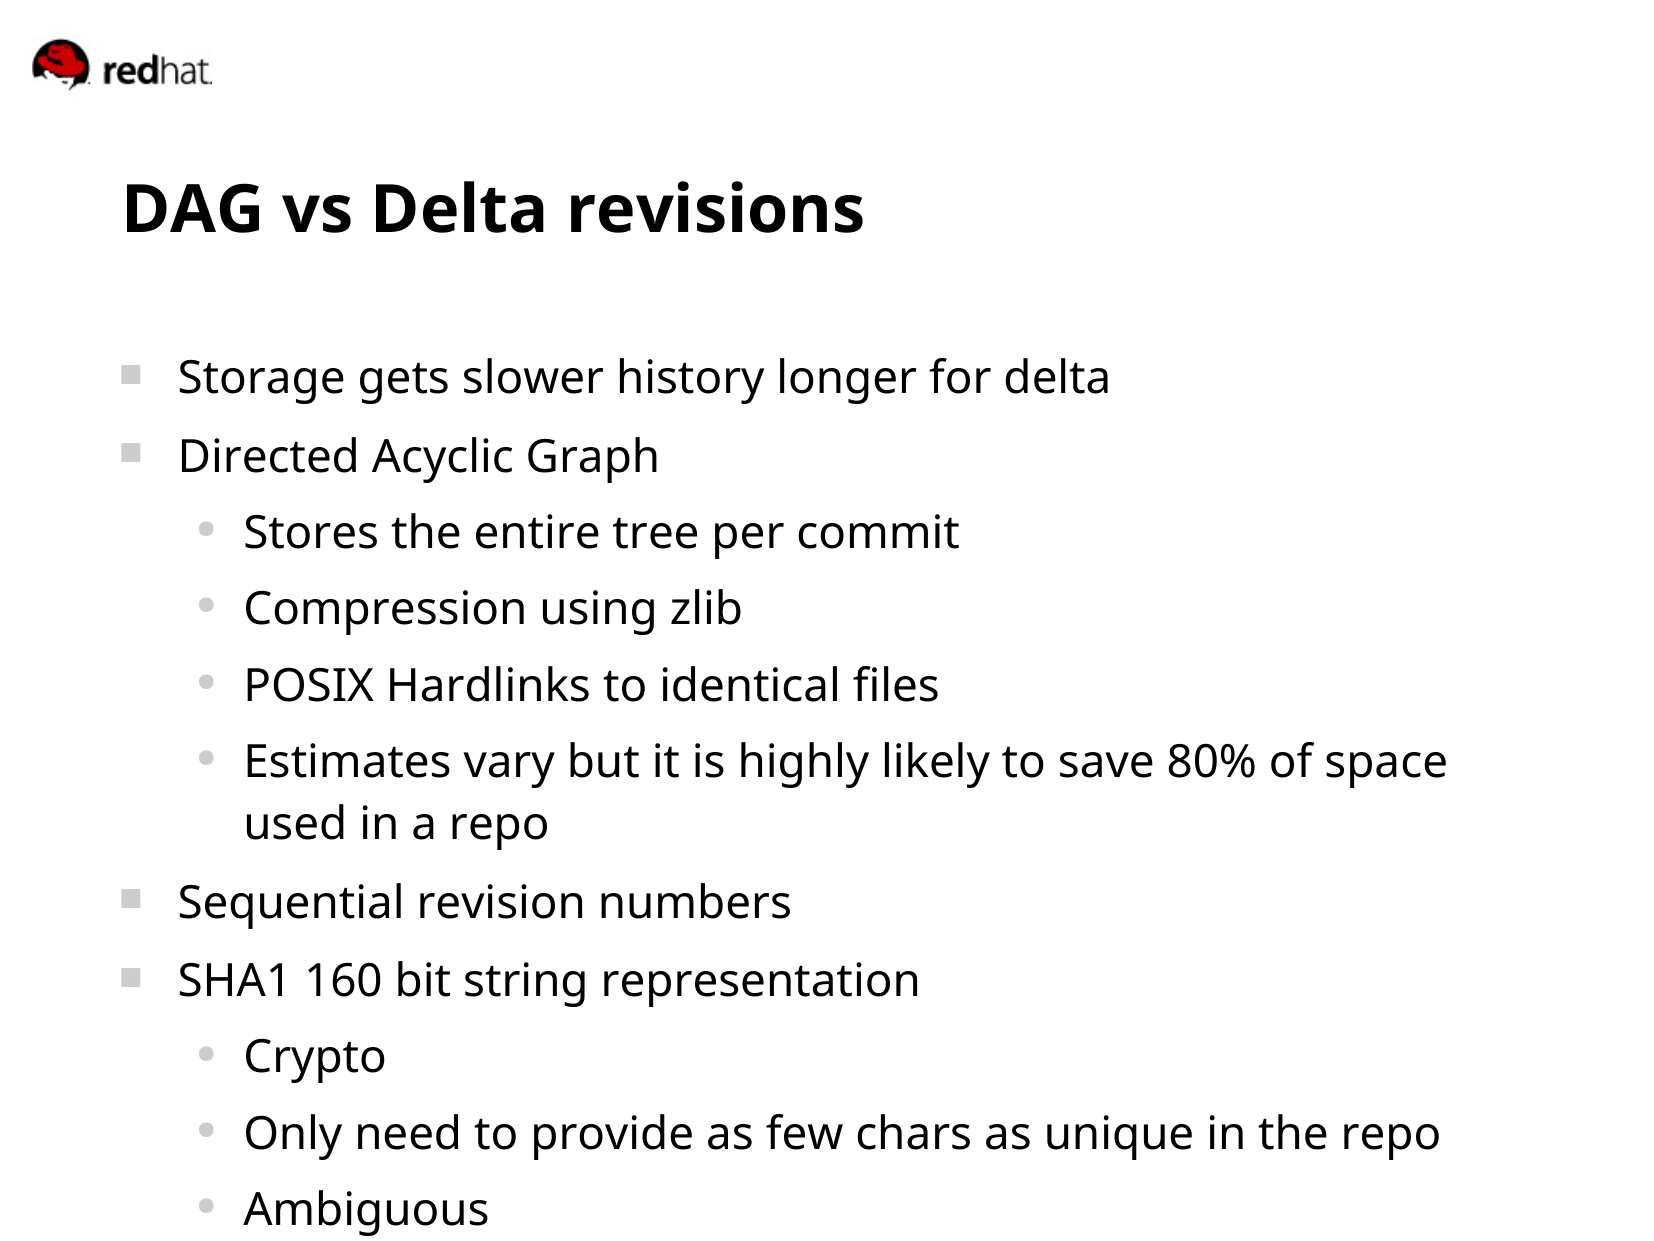

# DAG vs Delta revisions
Storage gets slower history longer for delta
Directed Acyclic Graph
Stores the entire tree per commit
Compression using zlib
POSIX Hardlinks to identical files
Estimates vary but it is highly likely to save 80% of space used in a repo
Sequential revision numbers
SHA1 160 bit string representation
Crypto
Only need to provide as few chars as unique in the repo
Ambiguous
Decentralized